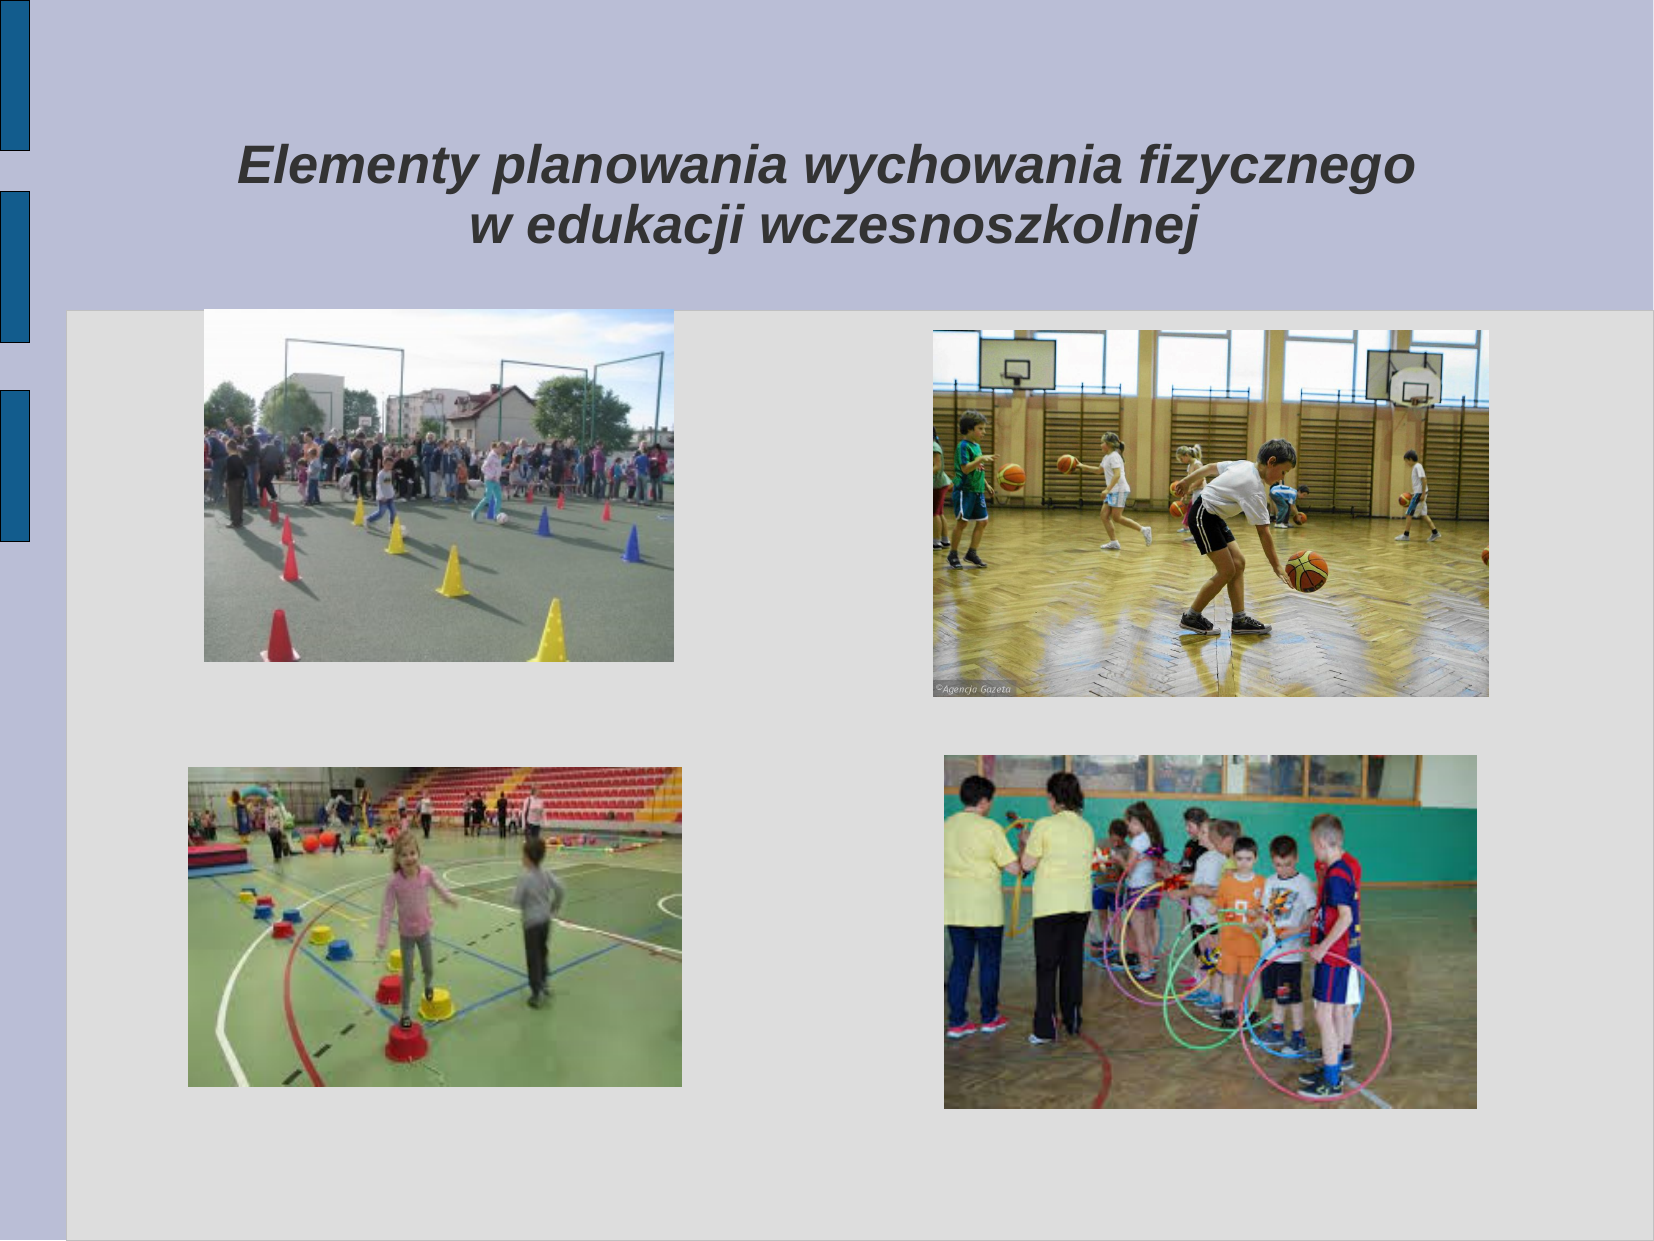

# Elementy planowania wychowania fizycznego w edukacji wczesnoszkolnej